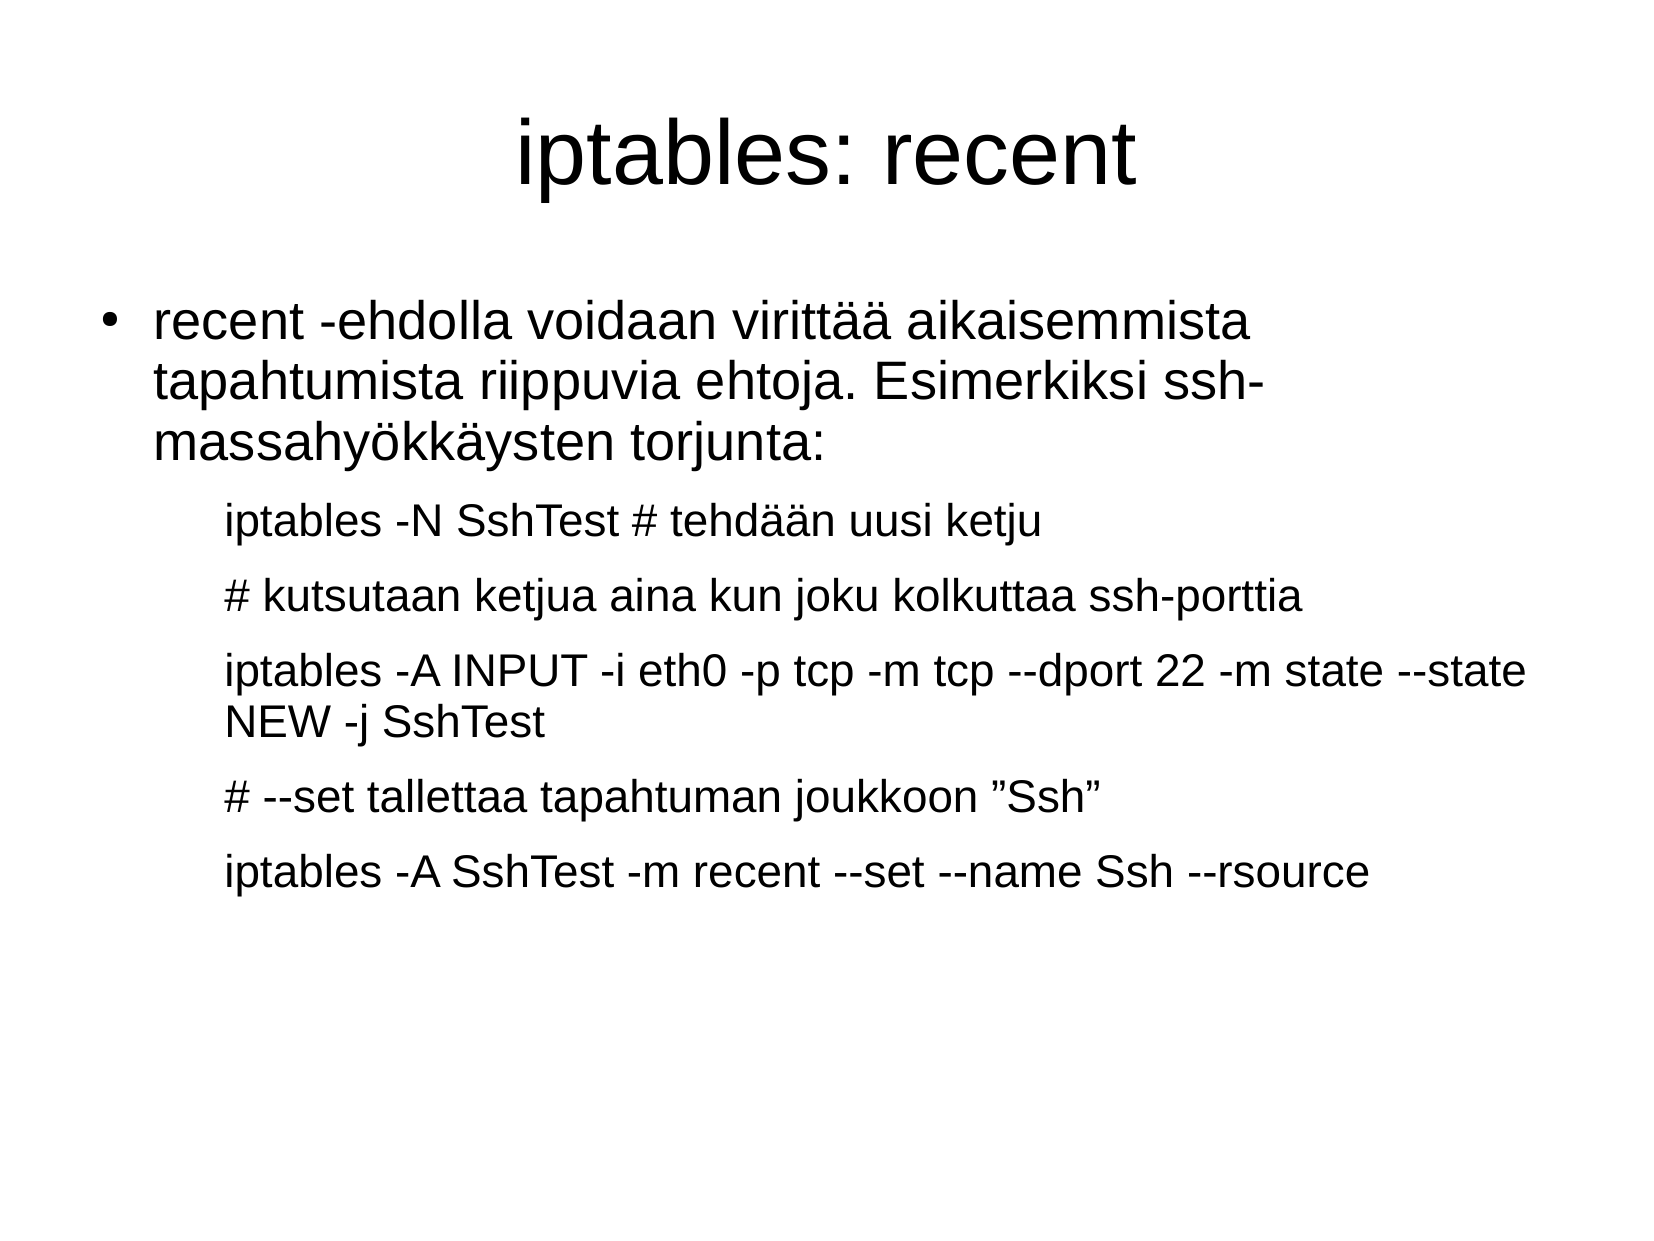

# iptables: recent
recent -ehdolla voidaan virittää aikaisemmista tapahtumista riippuvia ehtoja. Esimerkiksi ssh-massahyökkäysten torjunta:
iptables -N SshTest # tehdään uusi ketju
# kutsutaan ketjua aina kun joku kolkuttaa ssh-porttia
iptables -A INPUT -i eth0 -p tcp -m tcp --dport 22 -m state --state NEW -j SshTest
# --set tallettaa tapahtuman joukkoon ”Ssh”
iptables -A SshTest -m recent --set --name Ssh --rsource